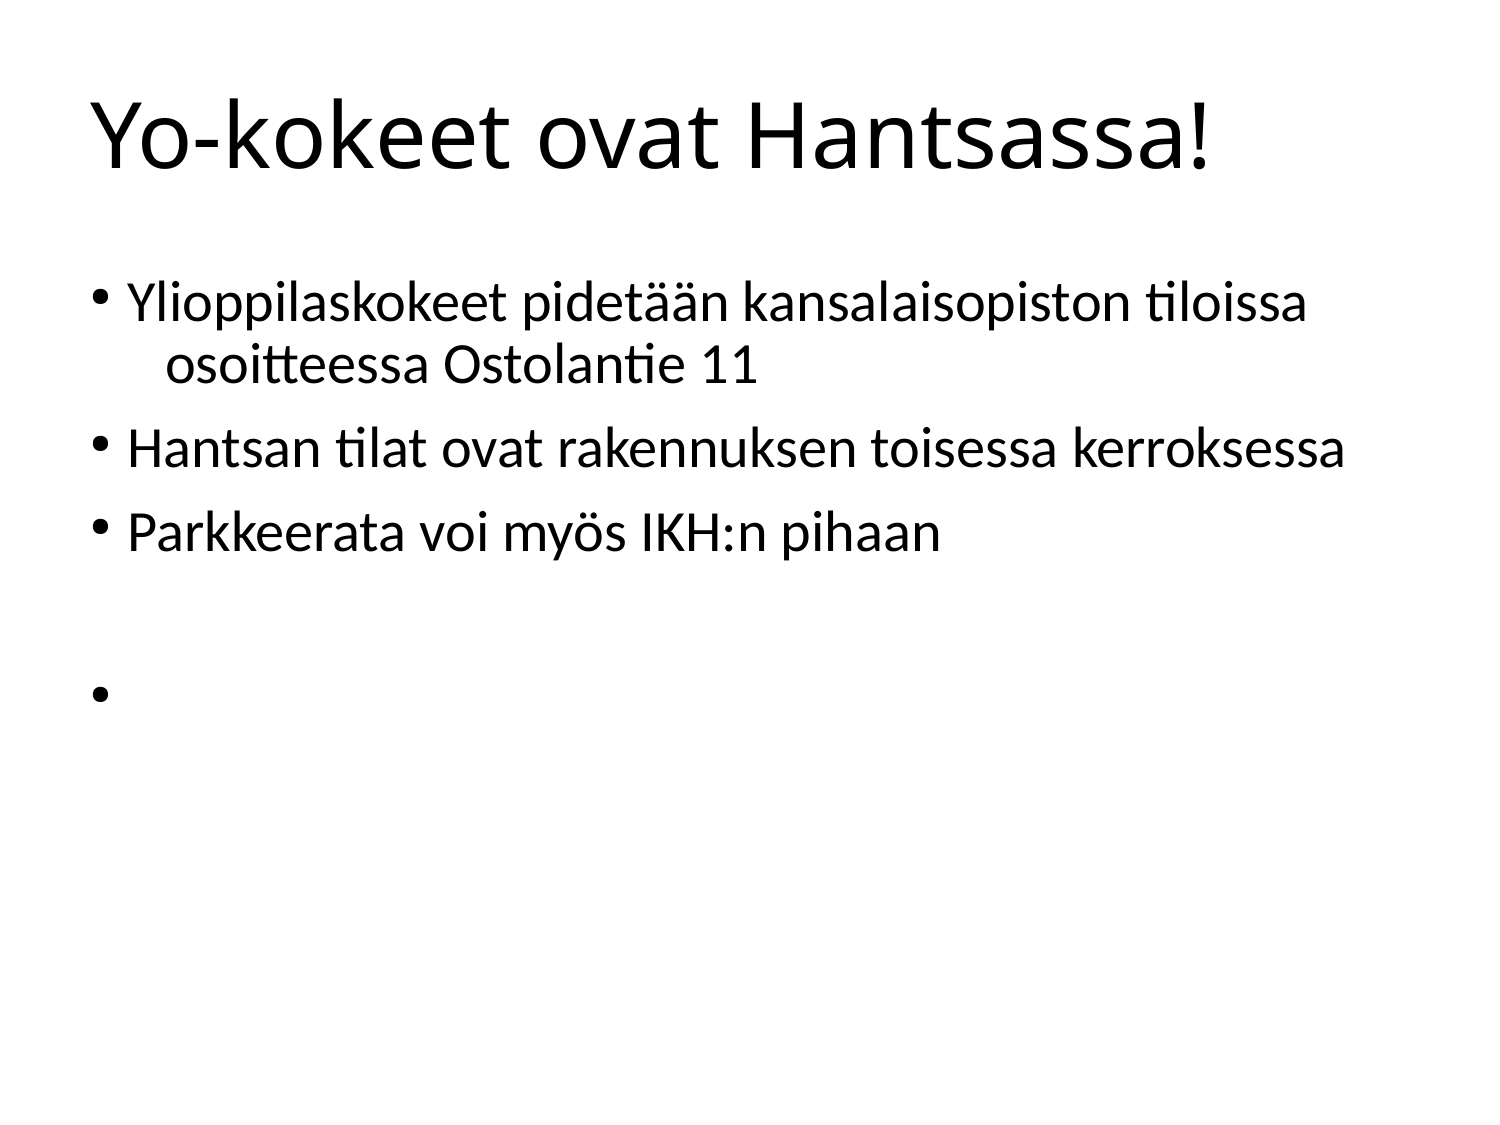

# Yo-kokeet ovat Hantsassa!
Ylioppilaskokeet pidetään kansalaisopiston tiloissa osoitteessa Ostolantie 11
Hantsan tilat ovat rakennuksen toisessa kerroksessa
Parkkeerata voi myös IKH:n pihaan